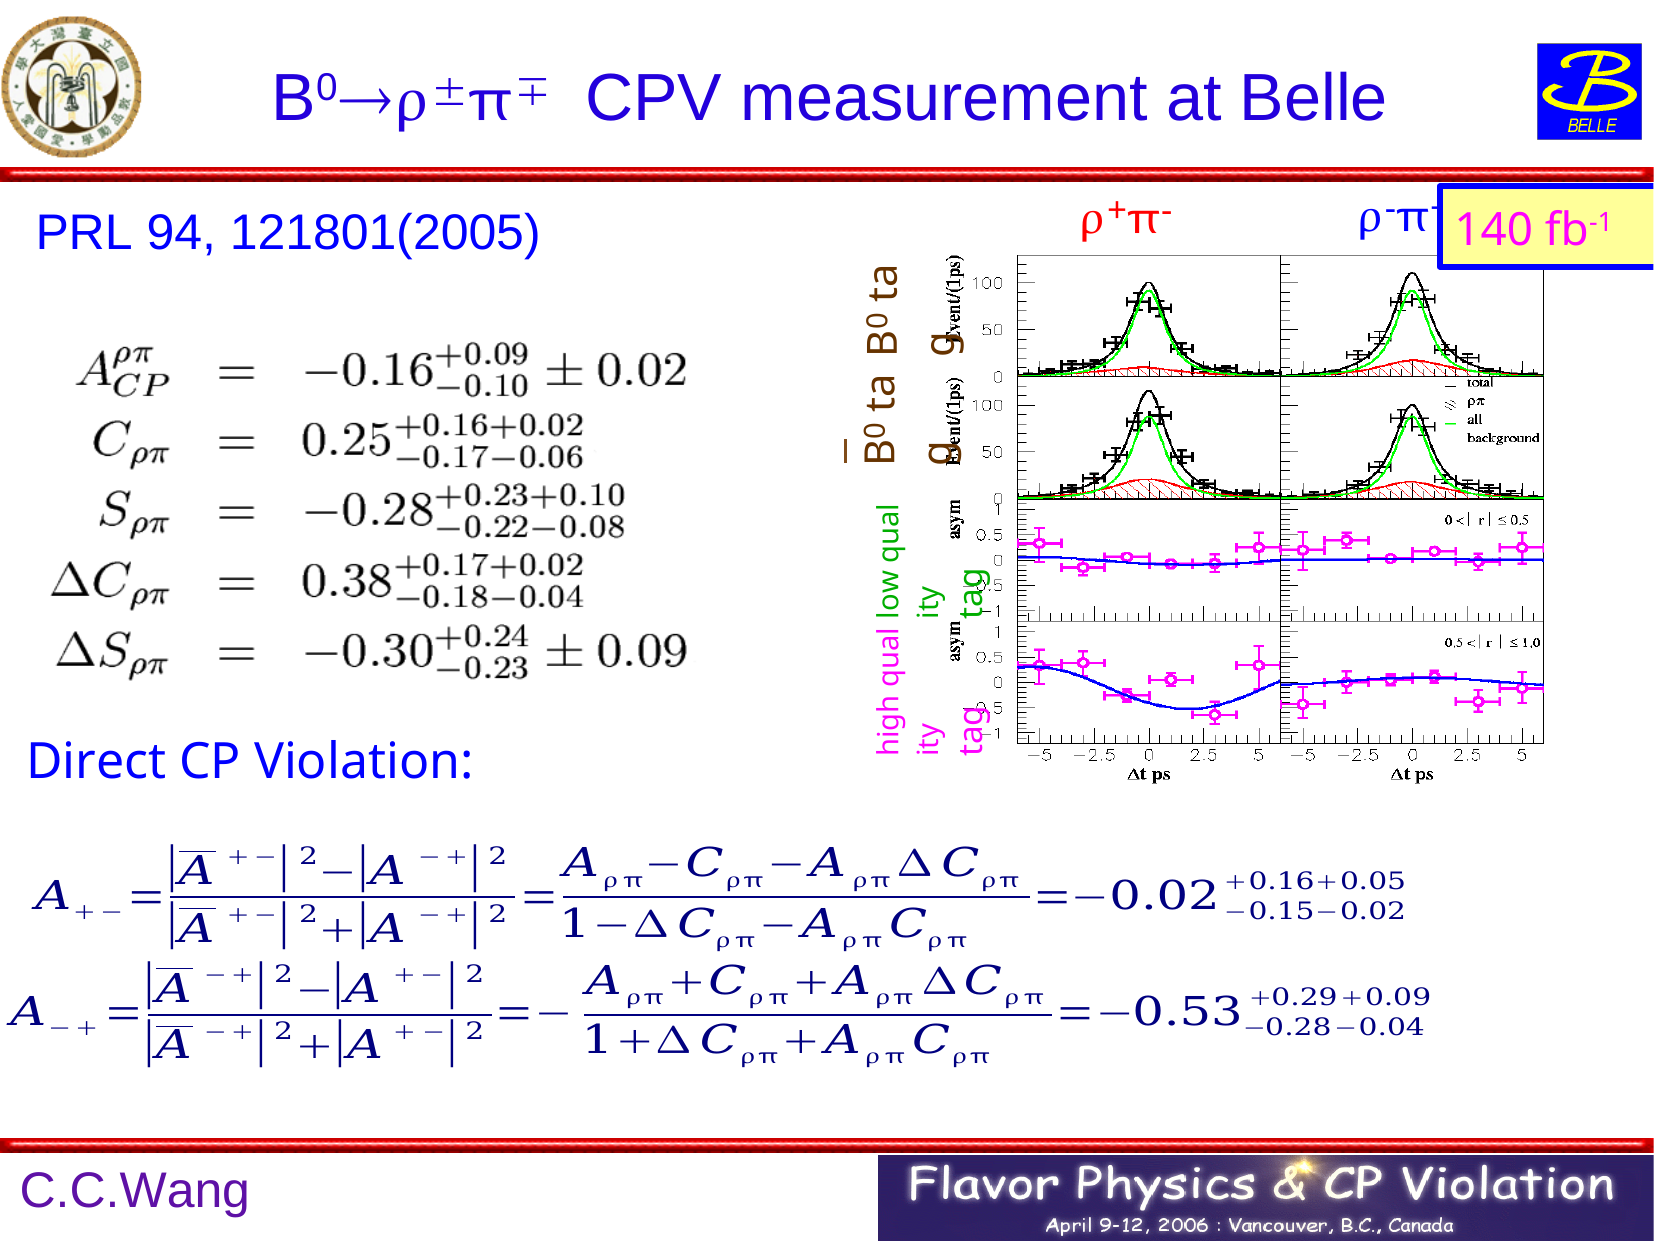

# B0±∓ CPV measurement at Belle
-+
+-
B0 tag
B0 tag
low quality
tag
high quality
tag
140 fb-1
 PRL 94, 121801(2005)
Direct CP Violation: